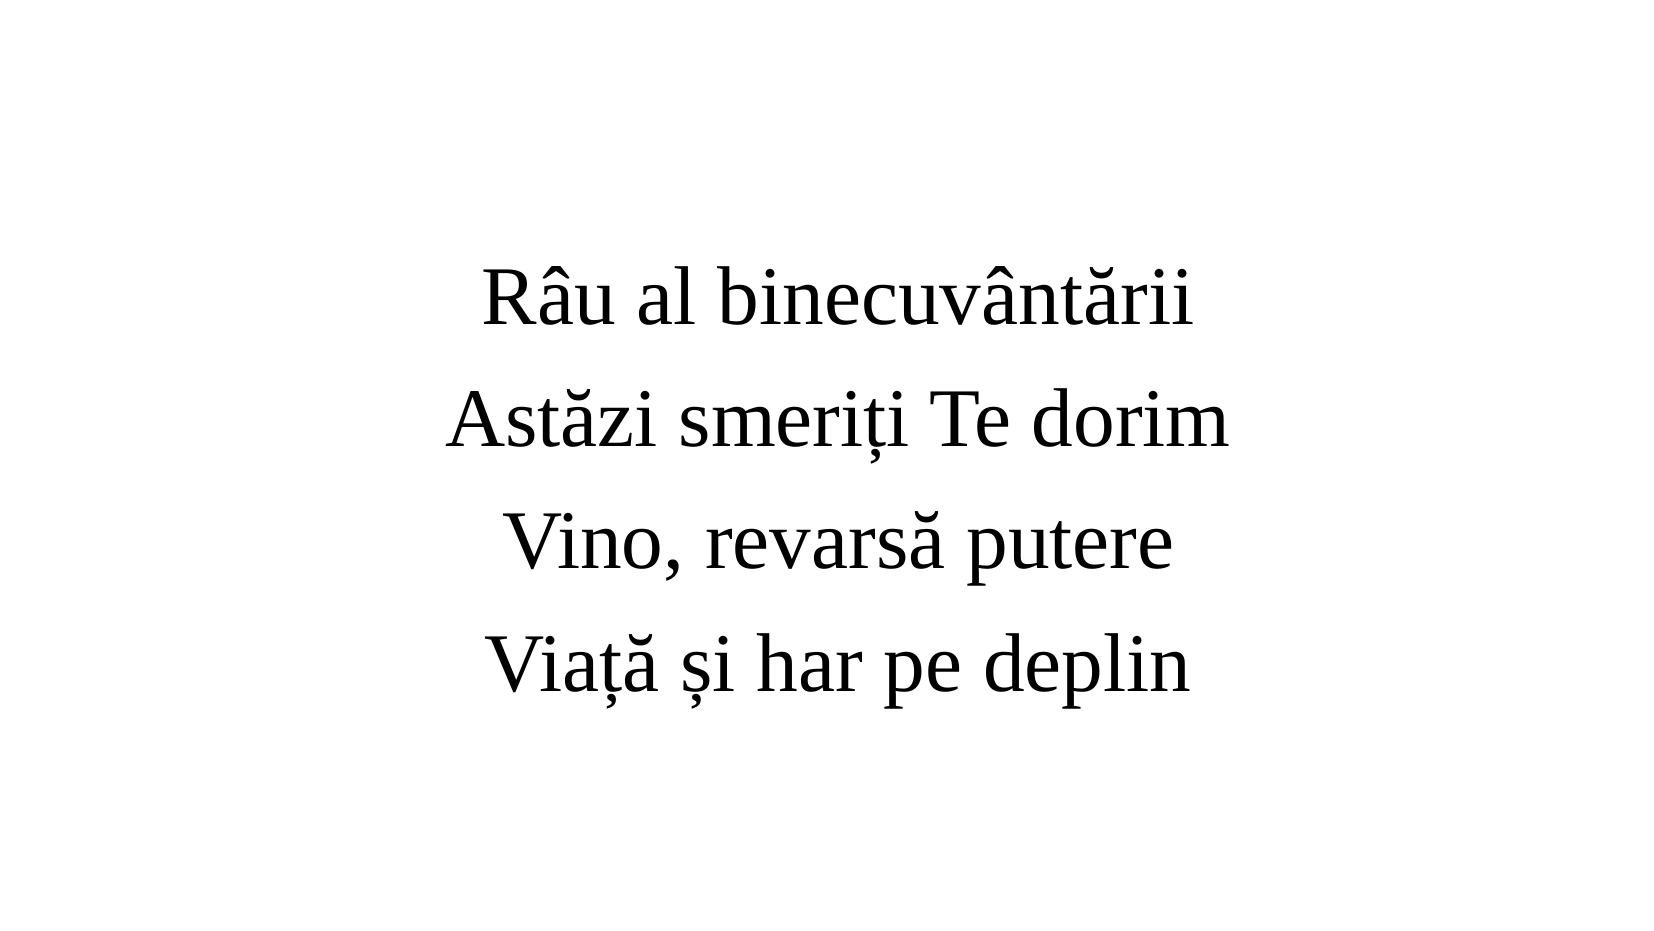

# Râu al binecuvântării
Astăzi smeriți Te dorim
Vino, revarsă putere
Viață și har pe deplin